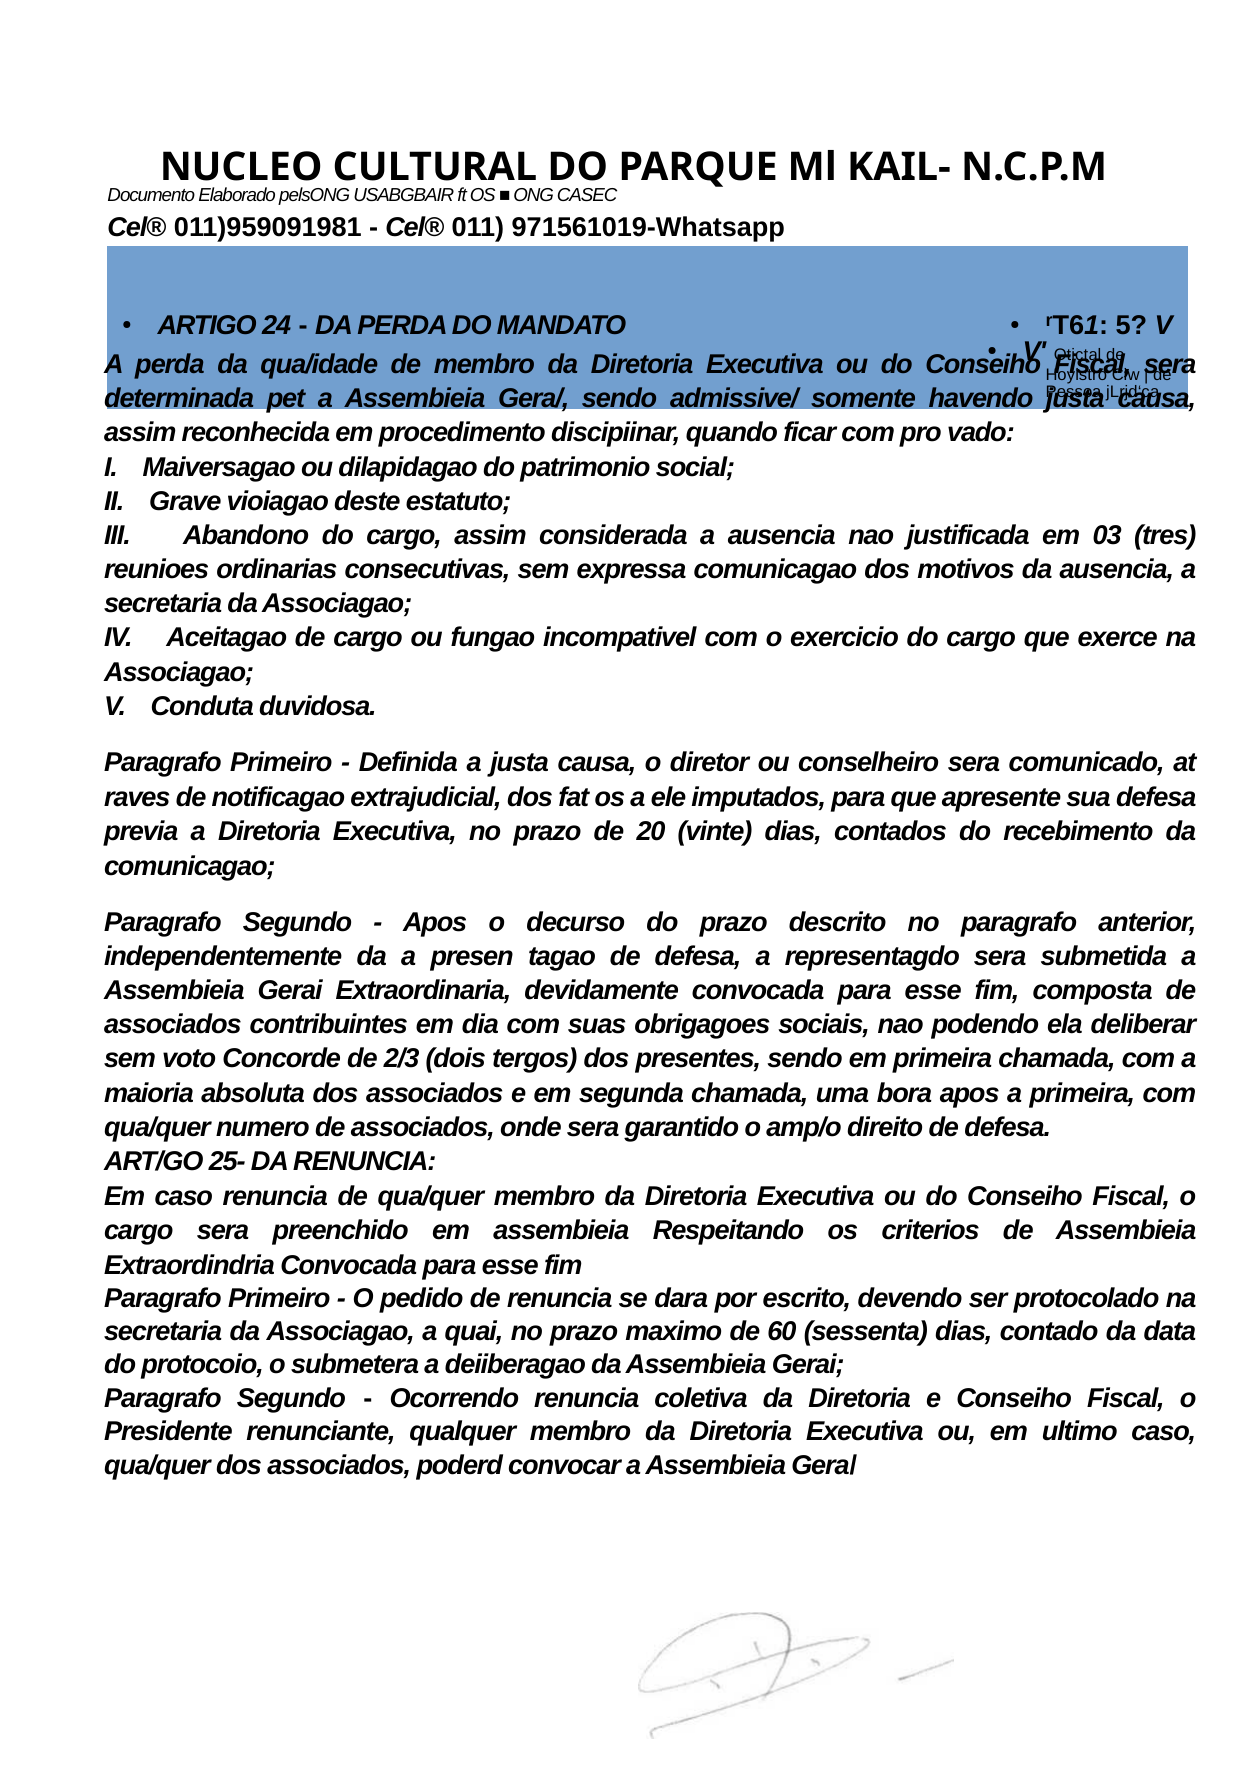

NUCLEO CULTURAL DO PARQUE Ml KAIL- N.C.P.M
Documento Elaborado pelsONG USABGBAIR ft OS ■ ONG CASEC
Cel® 011)959091981 - Cel® 011) 971561019-Whatsapp
| | |
| --- | --- |
| ARTIGO 24 - DA PERDA DO MANDATO | rT61: 5? V V' Otictal de Hoyistro Ciw | de Pessoa jLrjd‘ca |
A perda da qua/idade de membro da Diretoria Executiva ou do Conseiho Fiscal, sera determinada pet a Assembieia Gera/, sendo admissive/ somente havendo justa causa, assim reconhecida em procedimento discipiinar, quando ficar com pro vado:
I. Maiversagao ou dilapidagao do patrimonio social;
II. Grave vioiagao deste estatuto;
III. Abandono do cargo, assim considerada a ausencia nao justificada em 03 (tres) reunioes ordinarias consecutivas, sem expressa comunicagao dos motivos da ausencia, a secretaria da Associagao;
IV. Aceitagao de cargo ou fungao incompativel com o exercicio do cargo que exerce na Associagao;
V. Conduta duvidosa.
Paragrafo Primeiro - Definida a justa causa, o diretor ou conselheiro sera comunicado, at raves de notificagao extrajudicial, dos fat os a ele imputados, para que apresente sua defesa previa a Diretoria Executiva, no prazo de 20 (vinte) dias, contados do recebimento da comunicagao;
Paragrafo Segundo - Apos o decurso do prazo descrito no paragrafo anterior, independentemente da a presen tagao de defesa, a representagdo sera submetida a Assembieia Gerai Extraordinaria, devidamente convocada para esse fim, composta de associados contribuintes em dia com suas obrigagoes sociais, nao podendo ela deliberar sem voto Concorde de 2/3 (dois tergos) dos presentes, sendo em primeira chamada, com a maioria absoluta dos associados e em segunda chamada, uma bora apos a primeira, com qua/quer numero de associados, onde sera garantido o amp/o direito de defesa.
ART/GO 25- DA RENUNCIA:
Em caso renuncia de qua/quer membro da Diretoria Executiva ou do Conseiho Fiscal, o cargo sera preenchido em assembieia Respeitando os criterios de Assembieia Extraordindria Convocada para esse fim
Paragrafo Primeiro - O pedido de renuncia se dara por escrito, devendo ser protocolado na secretaria da Associagao, a quai, no prazo maximo de 60 (sessenta) dias, contado da data do protocoio, o submetera a deiiberagao da Assembieia Gerai;
Paragrafo Segundo - Ocorrendo renuncia coletiva da Diretoria e Conseiho Fiscal, o Presidente renunciante, qualquer membro da Diretoria Executiva ou, em ultimo caso, qua/quer dos associados, poderd convocar a Assembieia Gera/